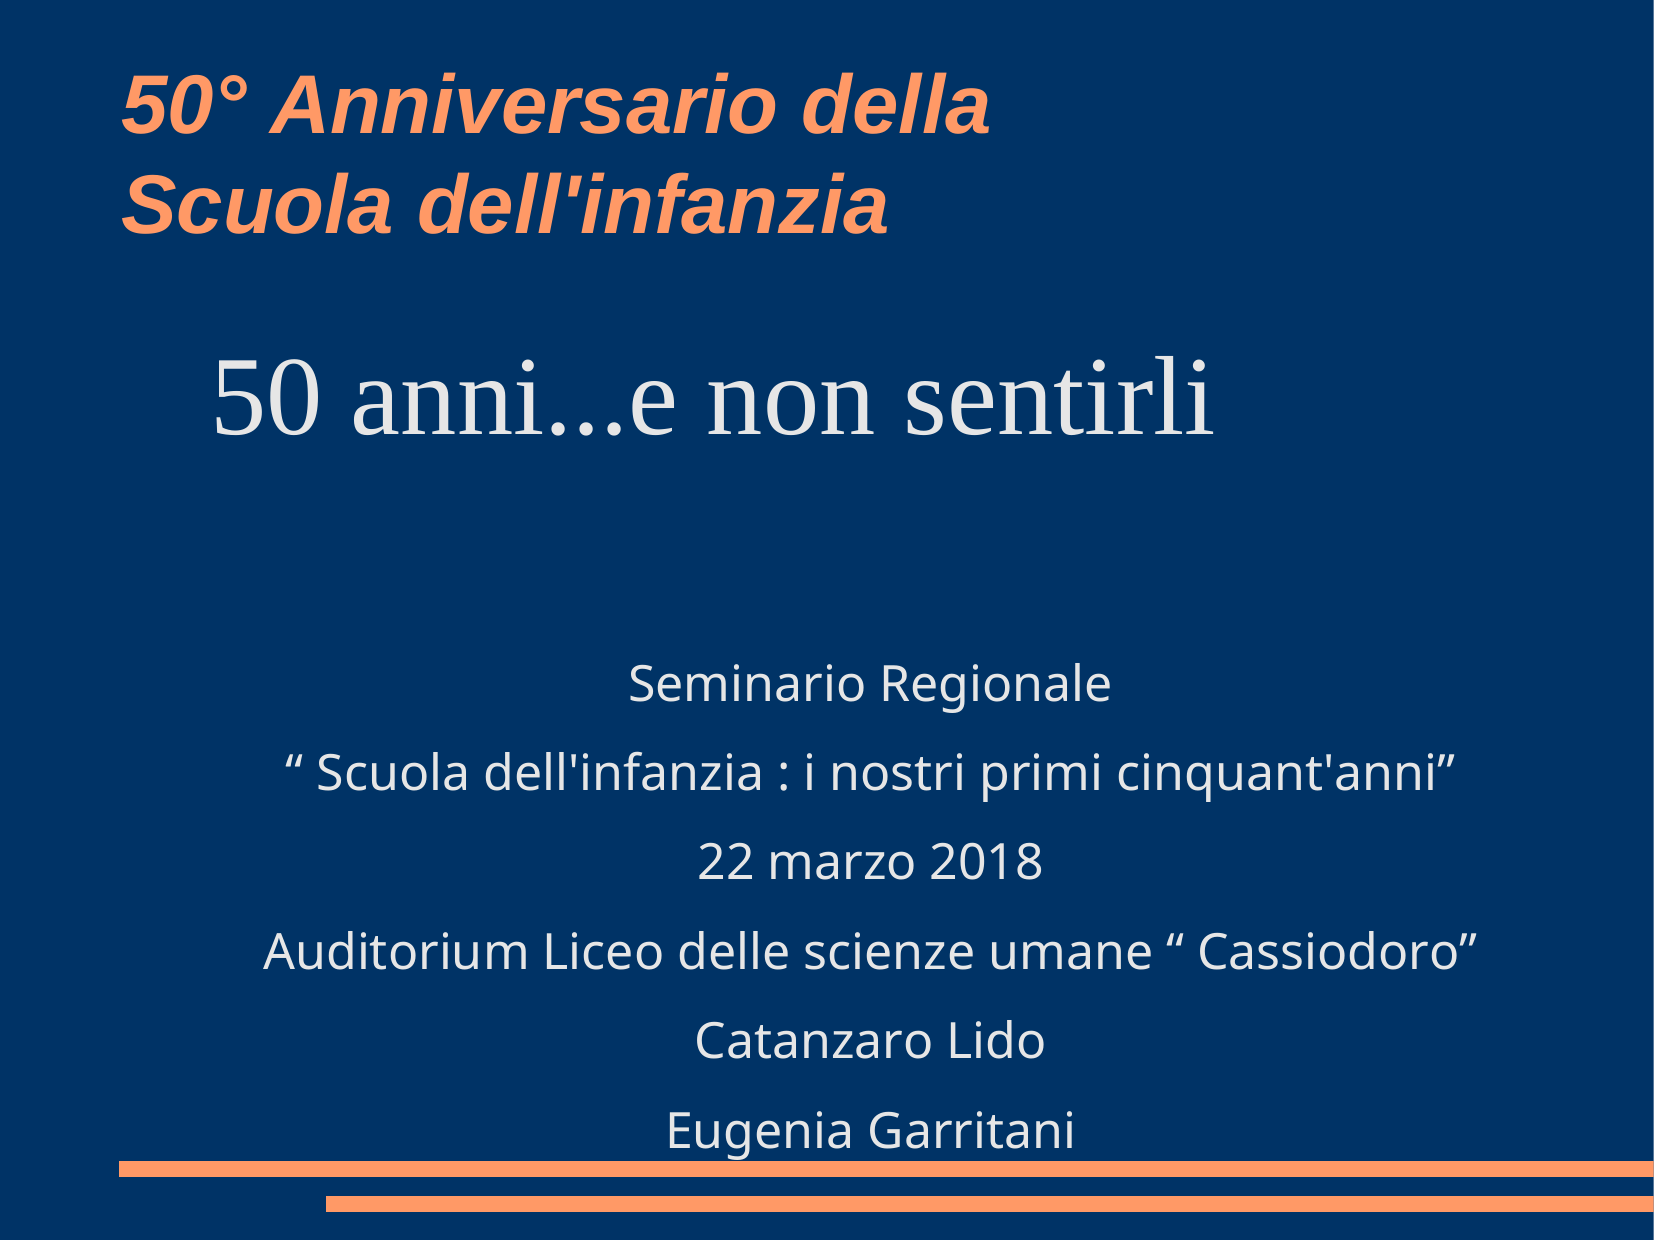

# 50° Anniversario della Scuola dell'infanzia
50 anni...e non sentirli
Seminario Regionale
“ Scuola dell'infanzia : i nostri primi cinquant'anni”
22 marzo 2018
Auditorium Liceo delle scienze umane “ Cassiodoro”
Catanzaro Lido
Eugenia Garritani